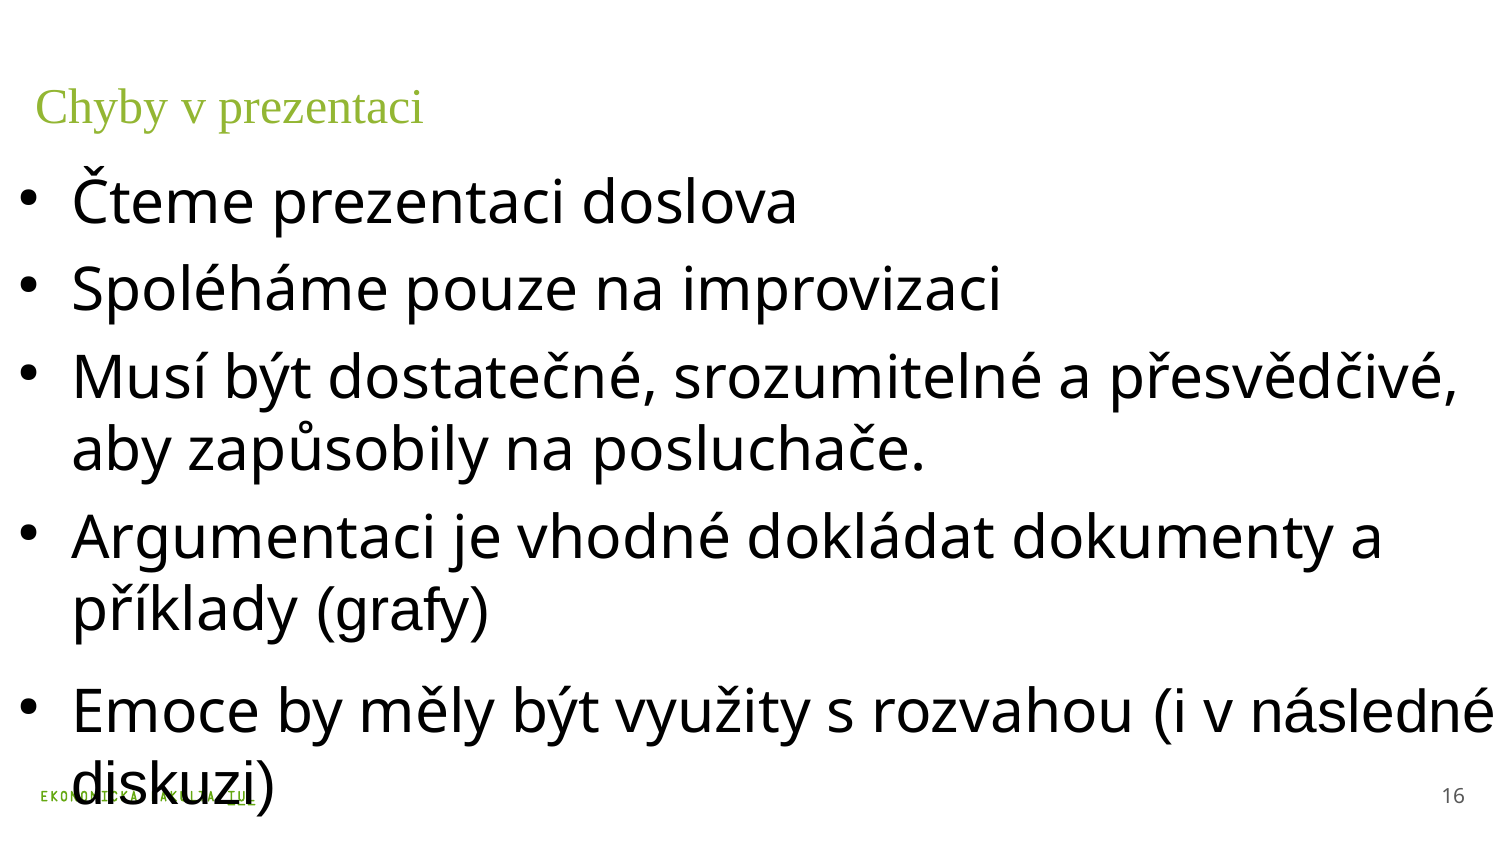

# Chyby v prezentaci
Čteme prezentaci doslova
Spoléháme pouze na improvizaci
Musí být dostatečné, srozumitelné a přesvědčivé, aby zapůsobily na posluchače.
Argumentaci je vhodné dokládat dokumenty a příklady (grafy)
Emoce by měly být využity s rozvahou (i v následné diskuzi)
16